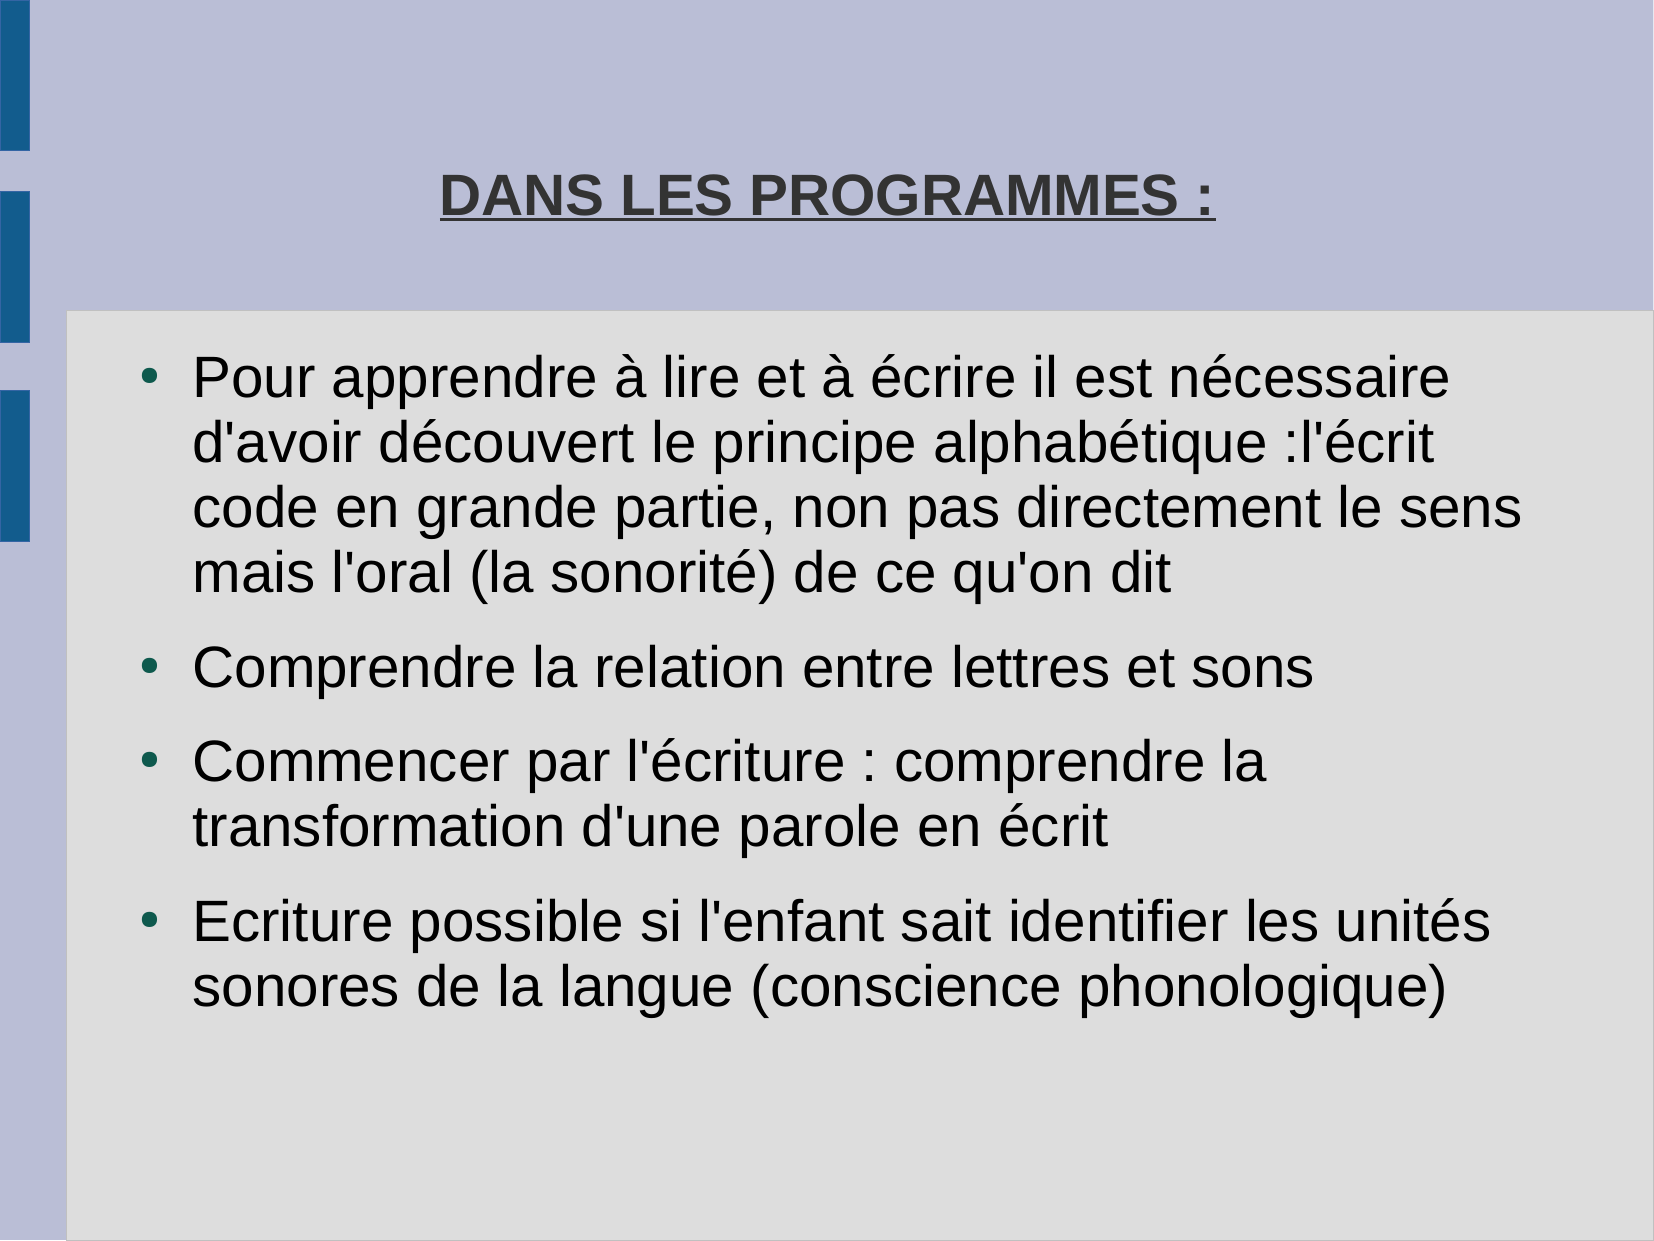

# DANS LES PROGRAMMES :
Pour apprendre à lire et à écrire il est nécessaire d'avoir découvert le principe alphabétique :l'écrit code en grande partie, non pas directement le sens mais l'oral (la sonorité) de ce qu'on dit
Comprendre la relation entre lettres et sons
Commencer par l'écriture : comprendre la transformation d'une parole en écrit
Ecriture possible si l'enfant sait identifier les unités sonores de la langue (conscience phonologique)